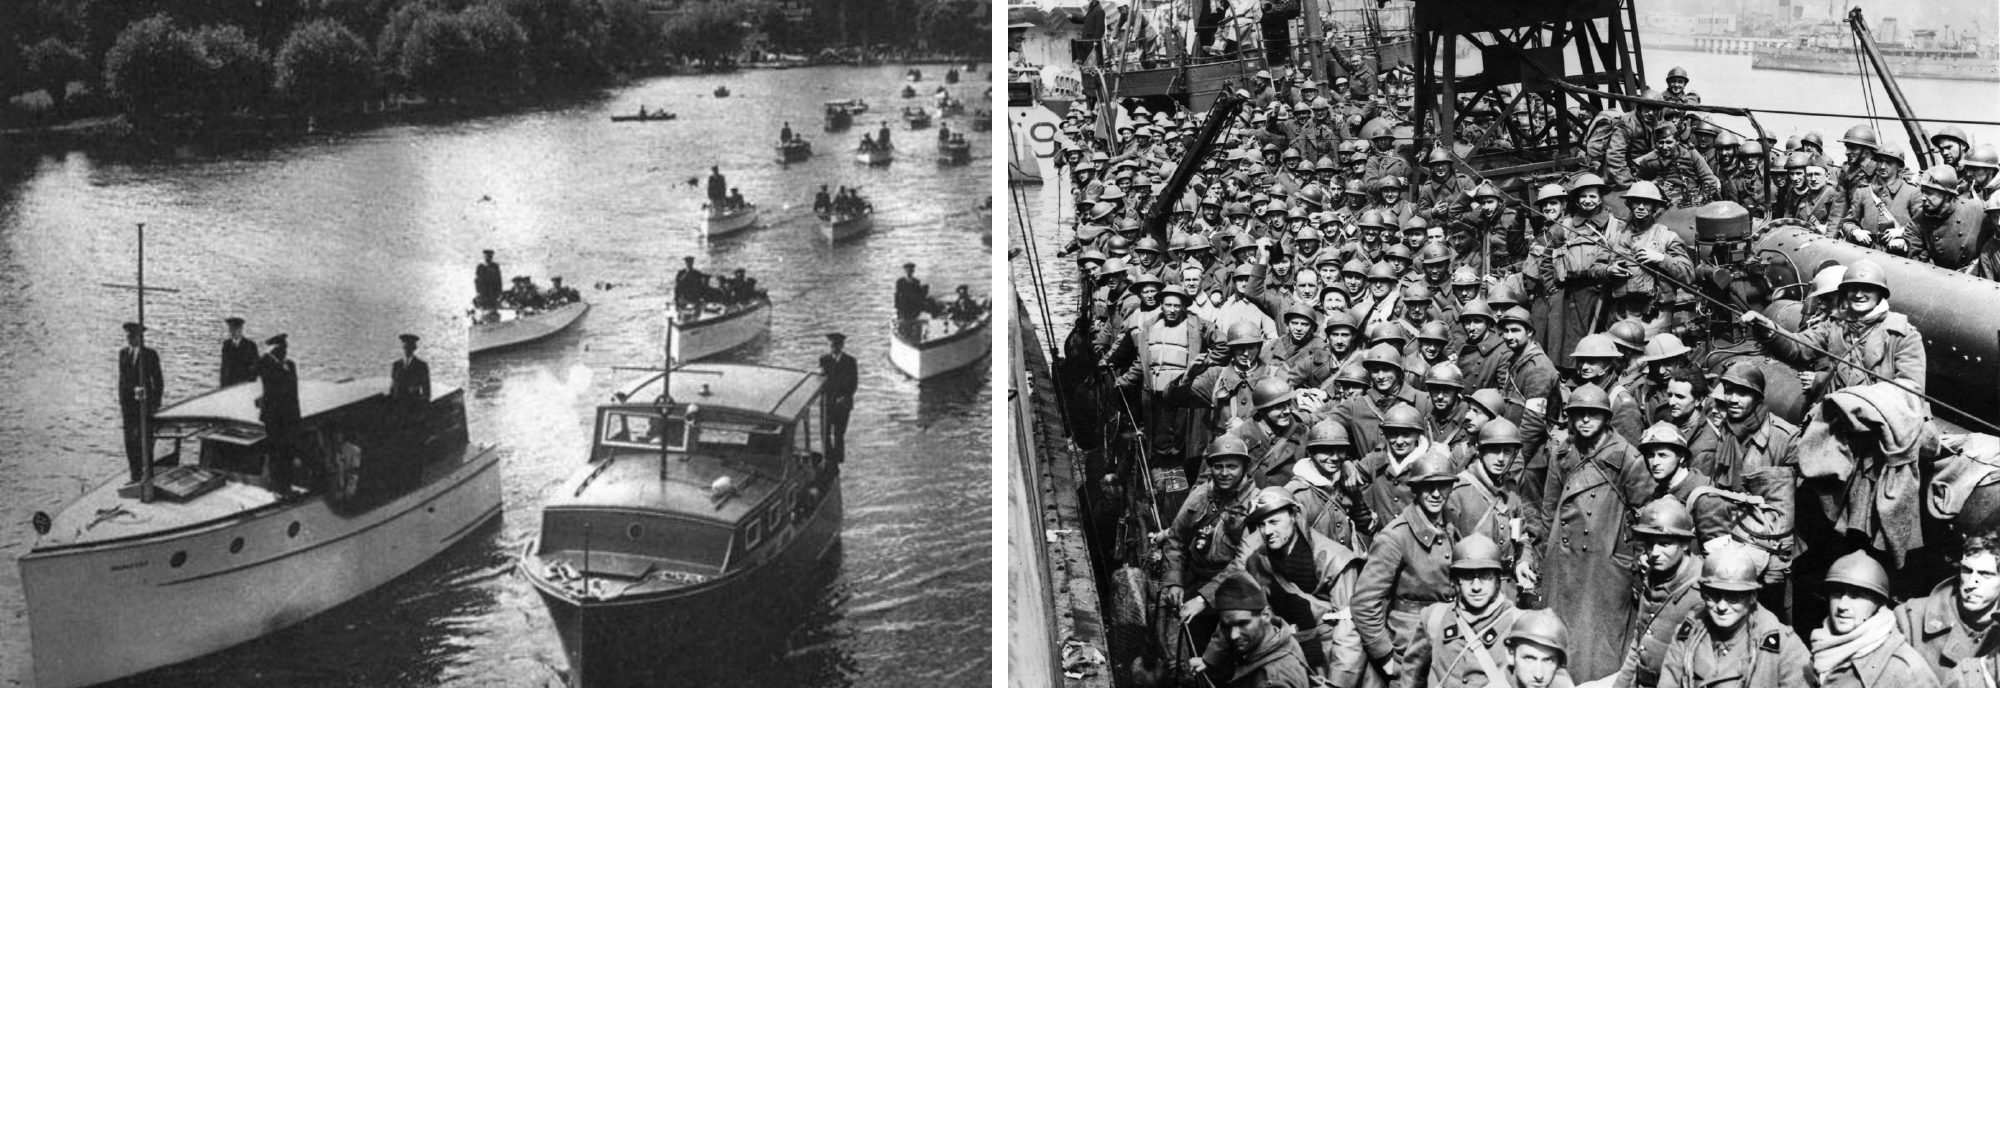

# -They lost (abandoned) nearly all of their tanks, vehicles, and equipment, but they lived to fight another day.